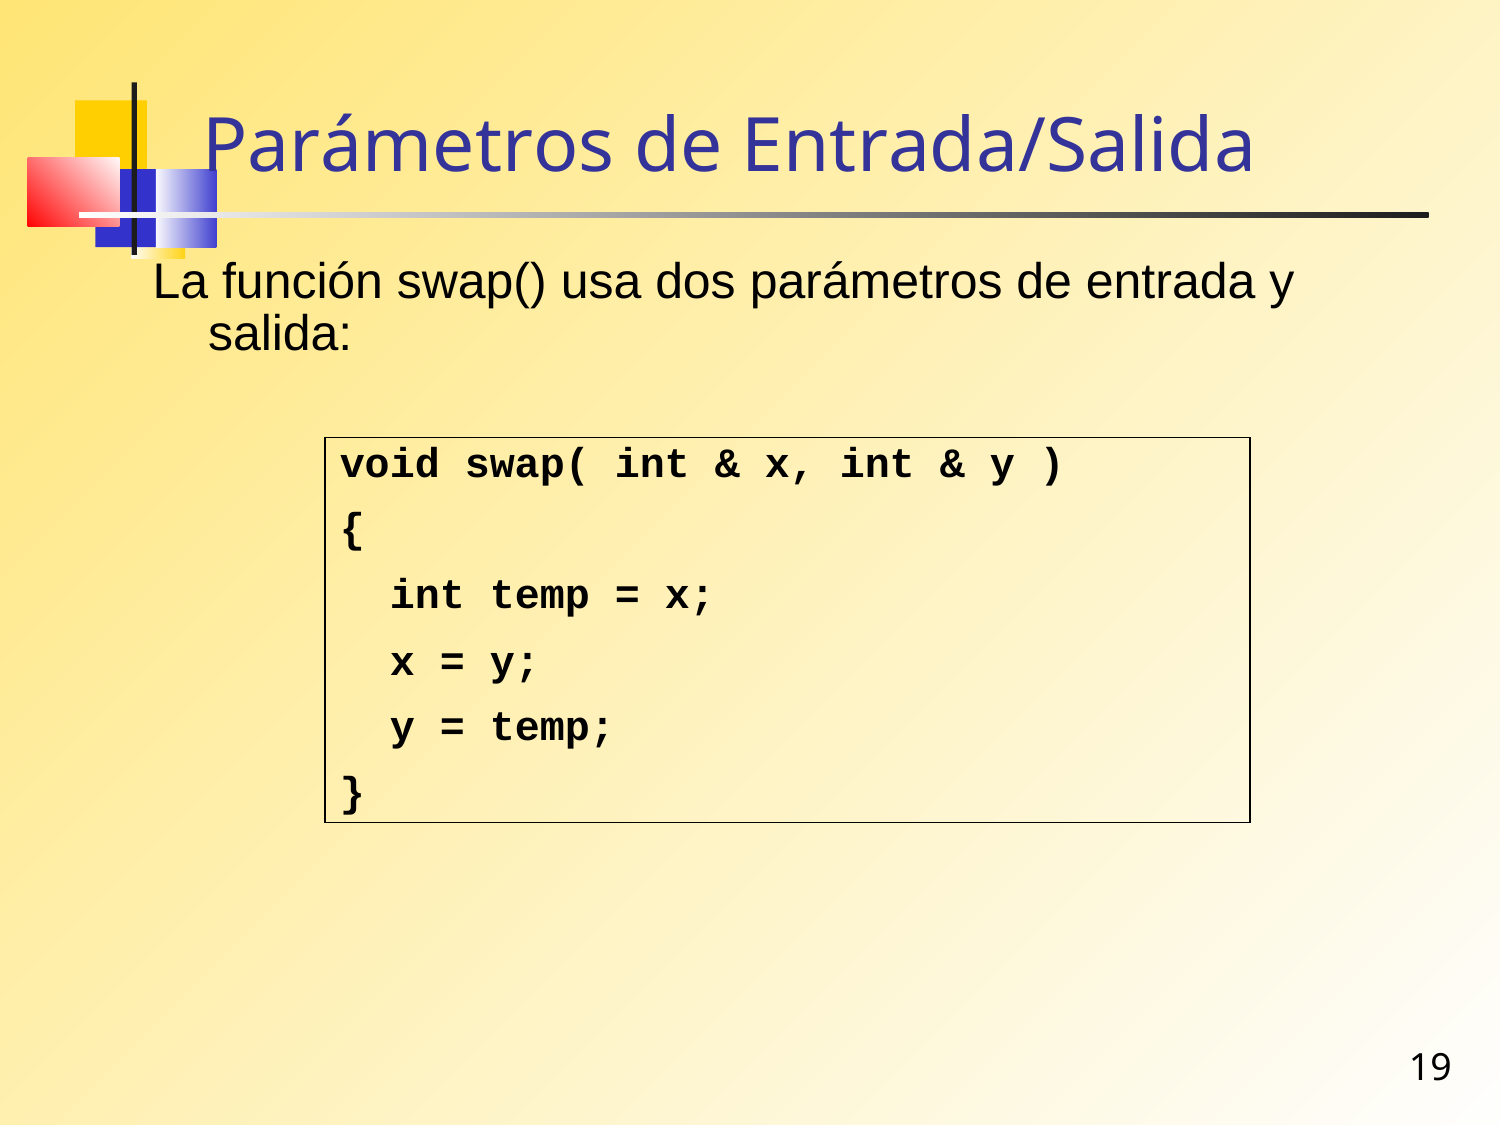

# Parámetros de Entrada/Salida
La función swap() usa dos parámetros de entrada y salida:
void swap( int & x, int & y )‏
{
 int temp = x;
 x = y;
 y = temp;
}
19